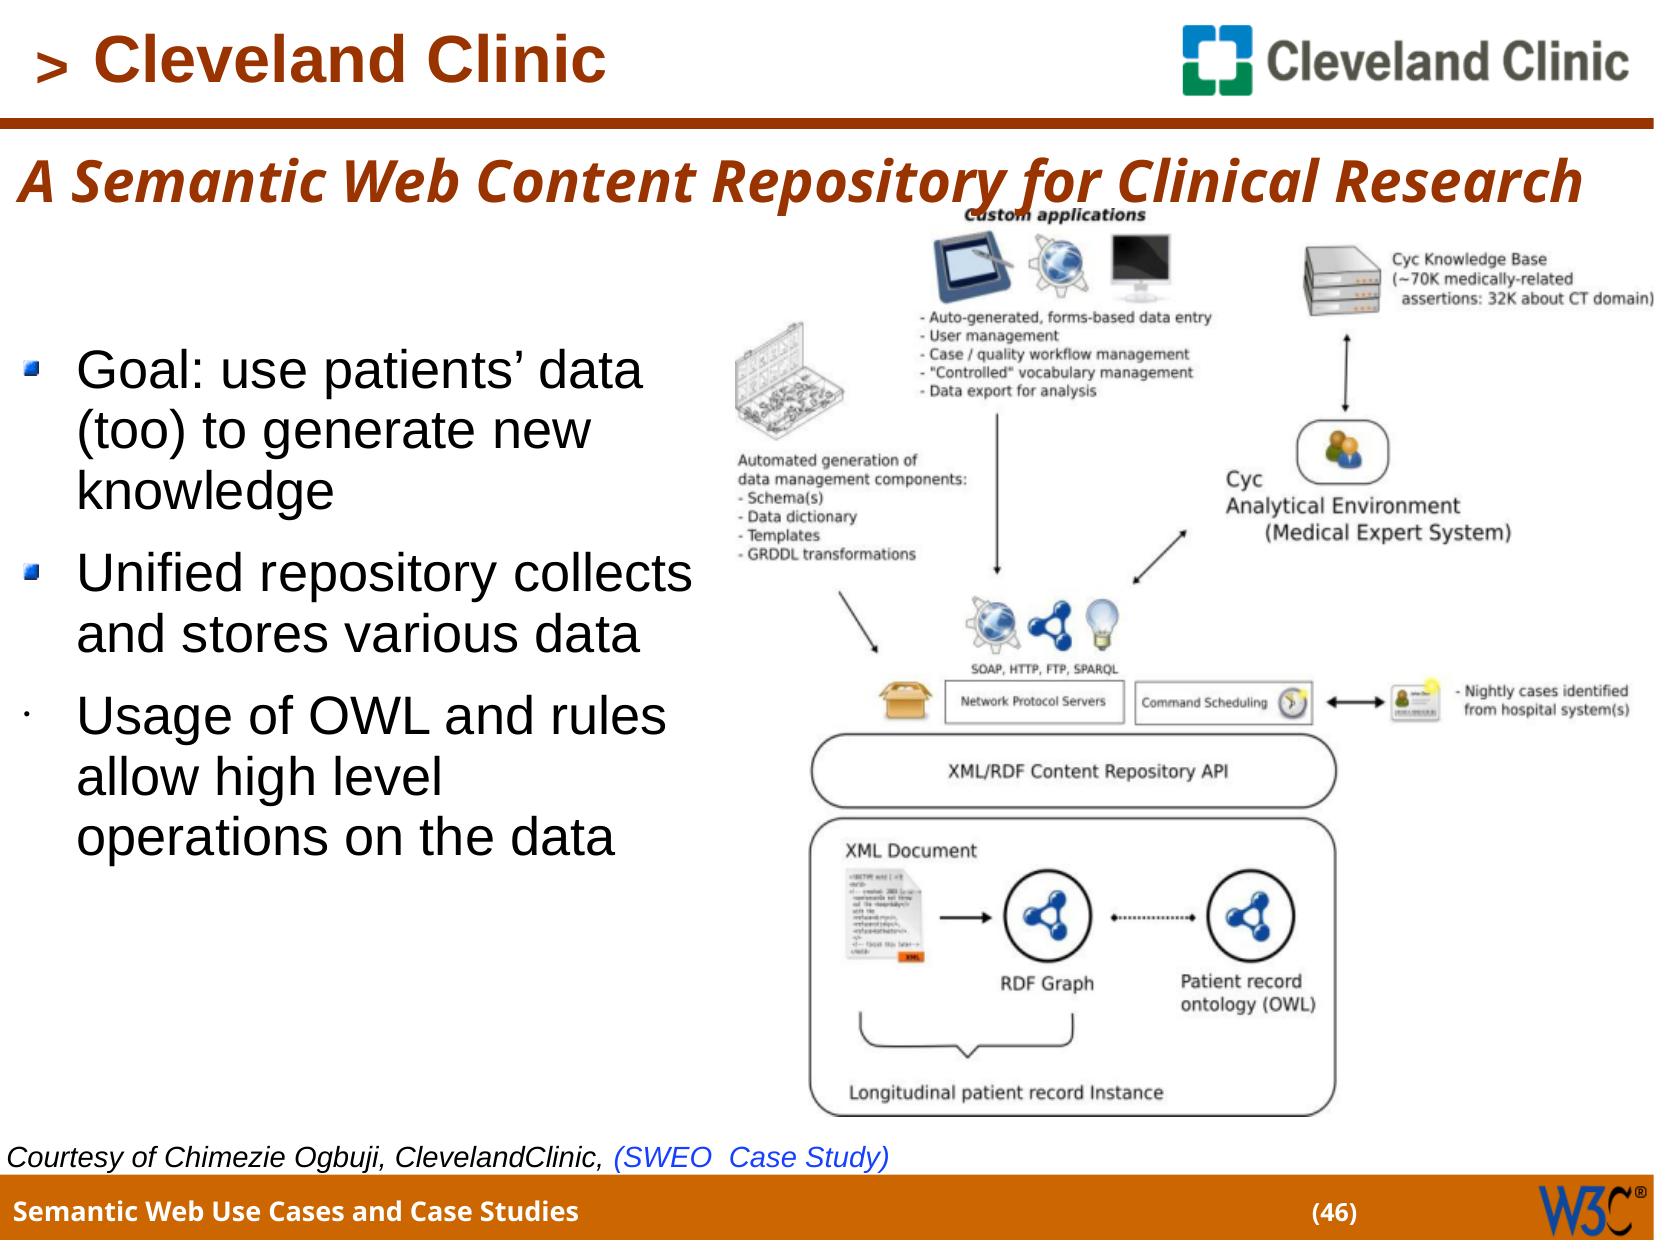

# Cleveland Clinic
A Semantic Web Content Repository for Clinical Research
Goal: use patients’ data (too) to generate new knowledge
Unified repository collects and stores various data
Usage of OWL and rules allow high level operations on the data
Courtesy of Chimezie Ogbuji, ClevelandClinic, (SWEO Case Study)